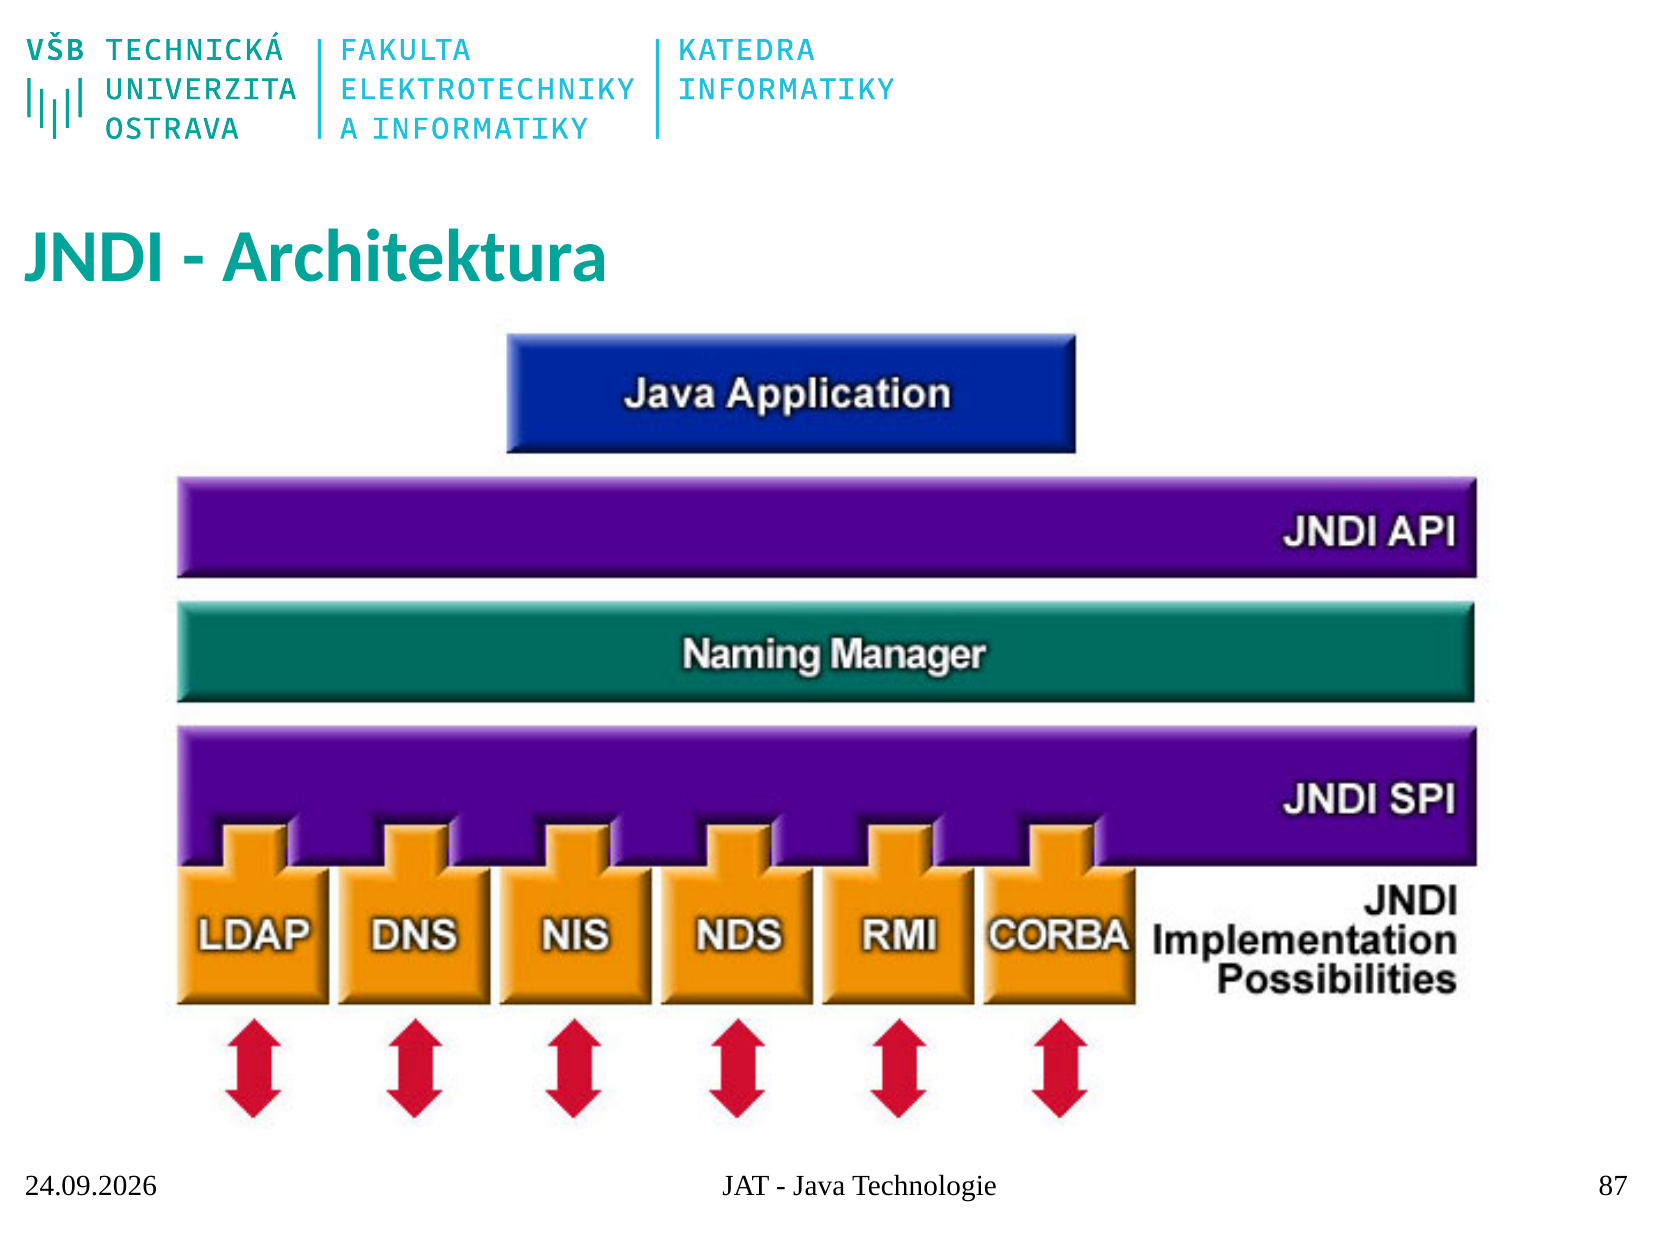

# JNDI - Architektura
JAT - Java Technologie
87